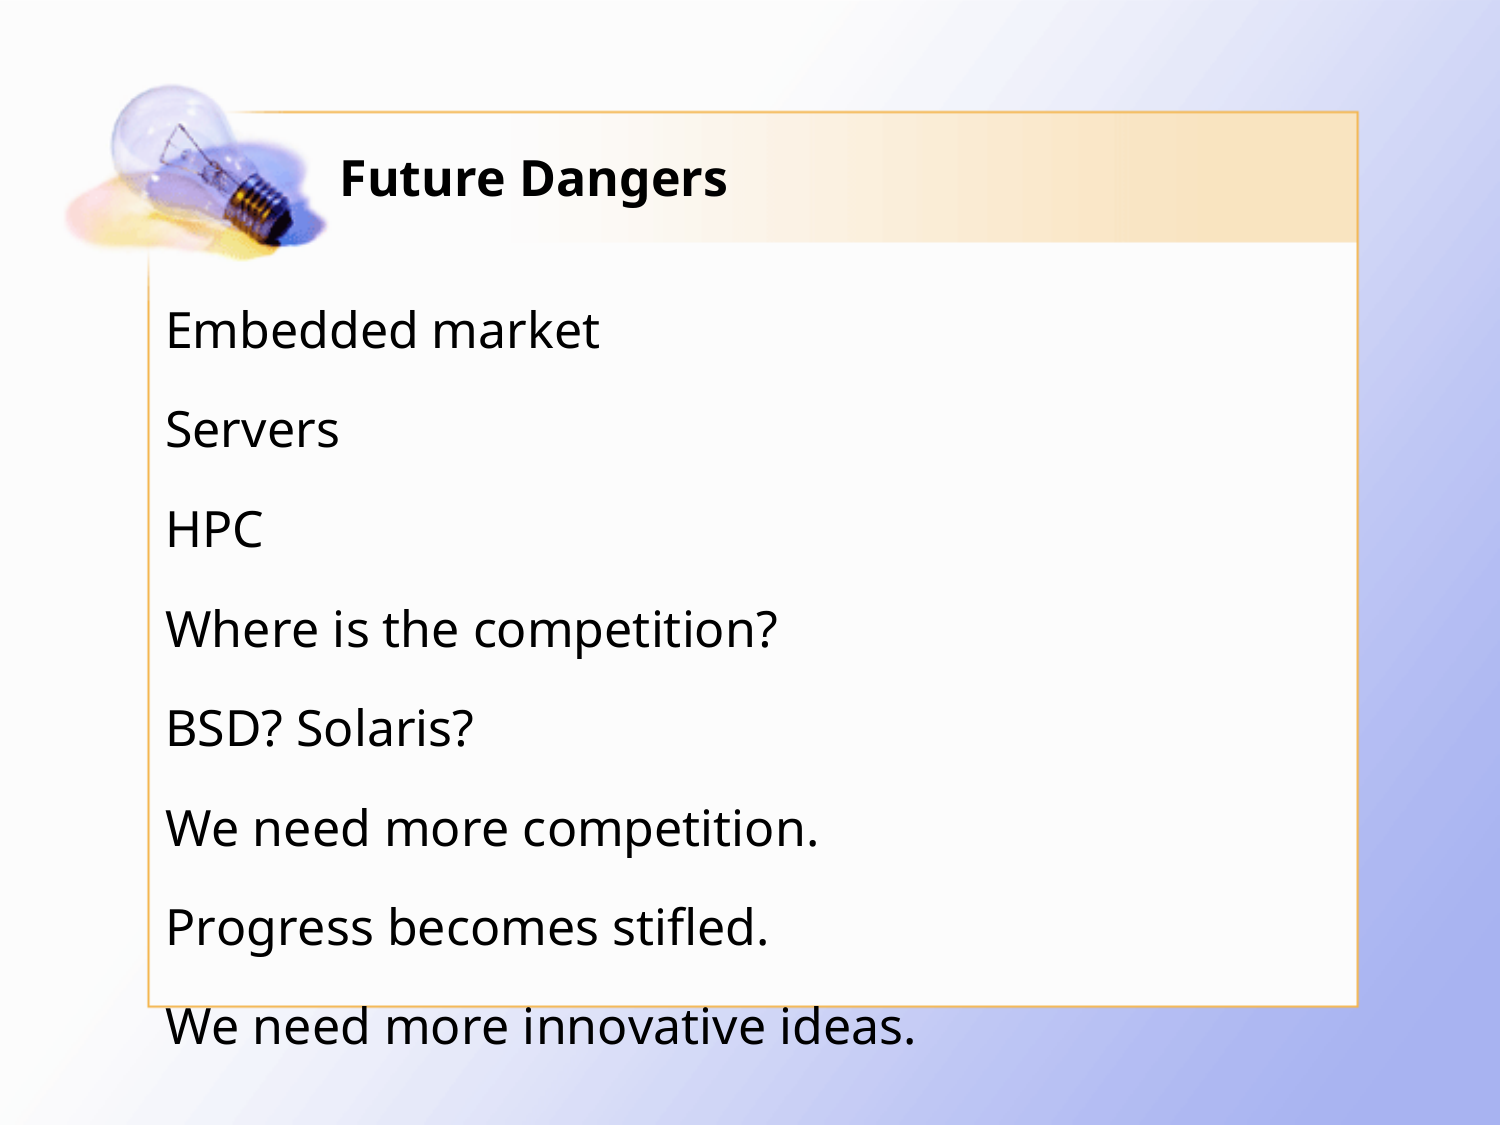

# Future Dangers
Embedded market
Servers
HPC
Where is the competition?
BSD? Solaris?
We need more competition.
Progress becomes stifled.
We need more innovative ideas.